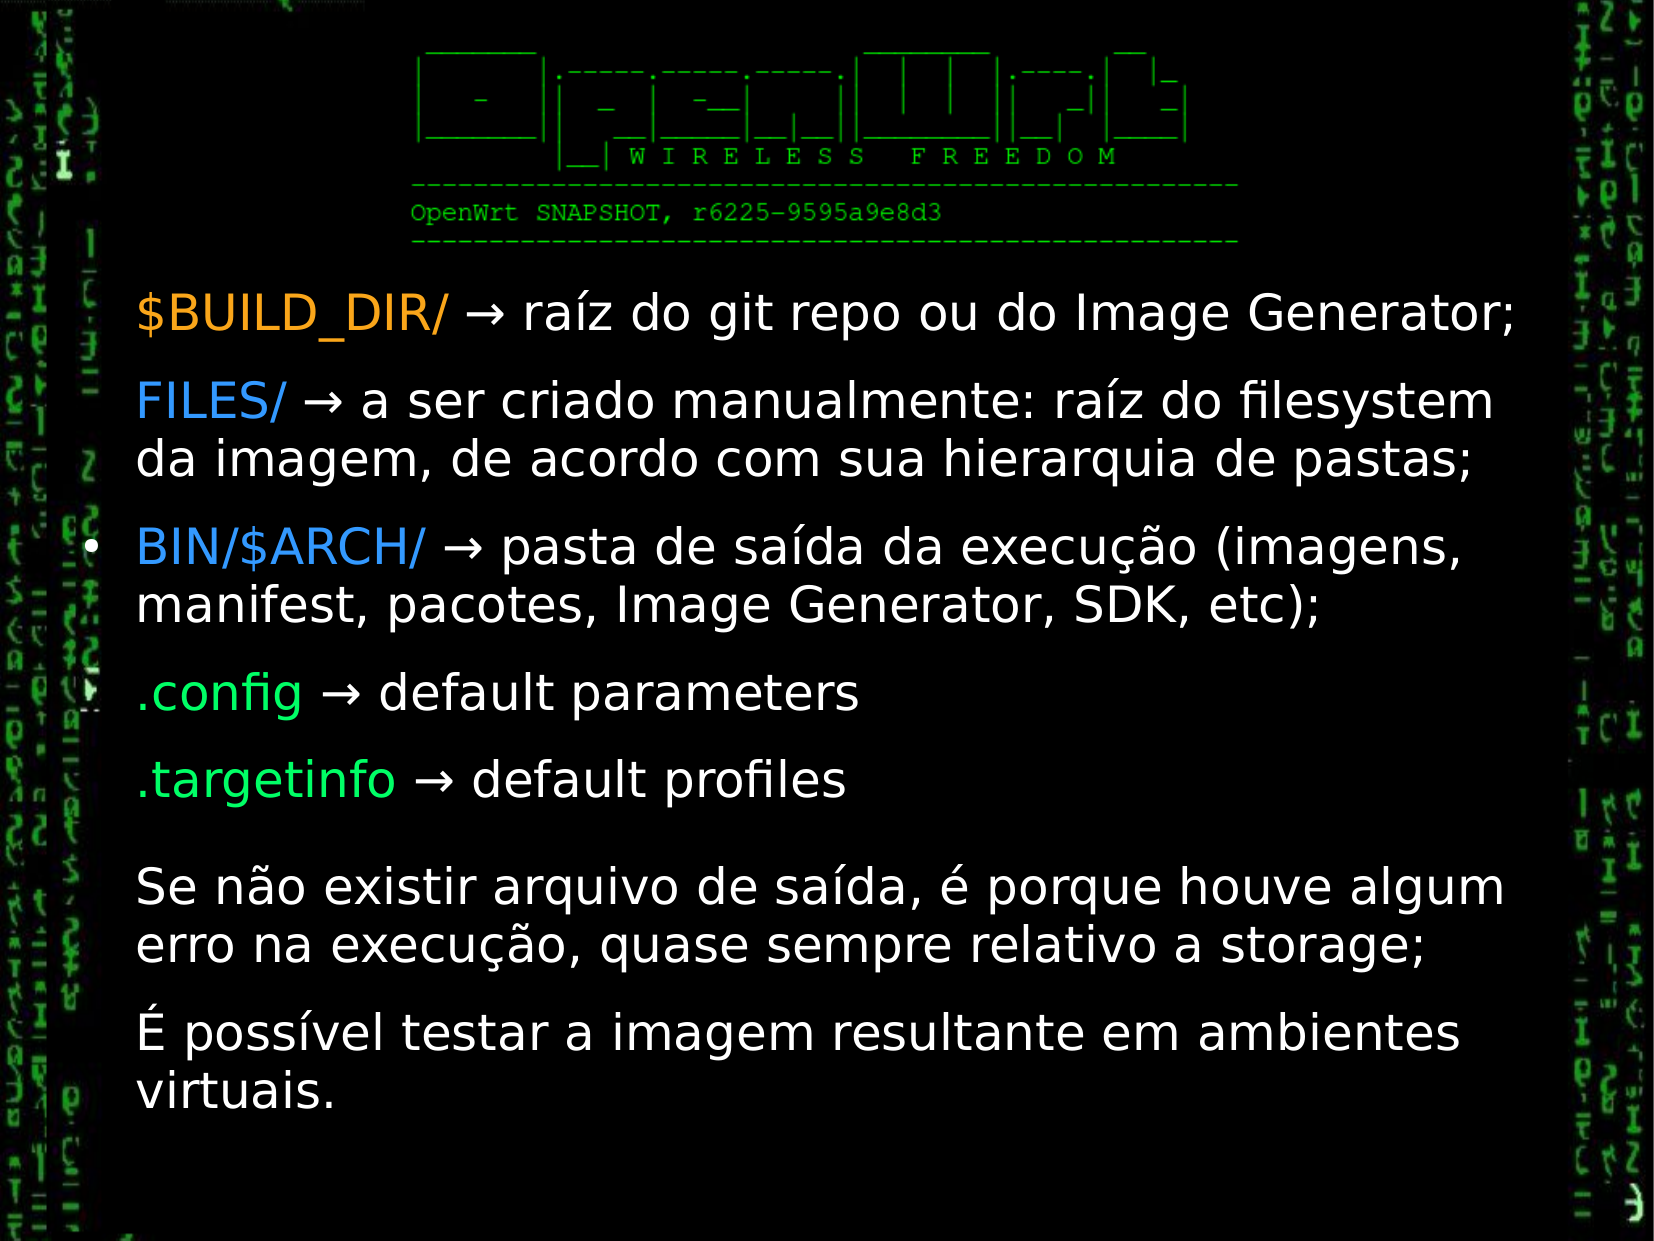

# $BUILD_DIR/ → raíz do git repo ou do Image Generator;
FILES/ → a ser criado manualmente: raíz do filesystem da imagem, de acordo com sua hierarquia de pastas;
BIN/$ARCH/ → pasta de saída da execução (imagens, manifest, pacotes, Image Generator, SDK, etc);
.config → default parameters
.targetinfo → default profiles
Se não existir arquivo de saída, é porque houve algum erro na execução, quase sempre relativo a storage;
É possível testar a imagem resultante em ambientes virtuais.